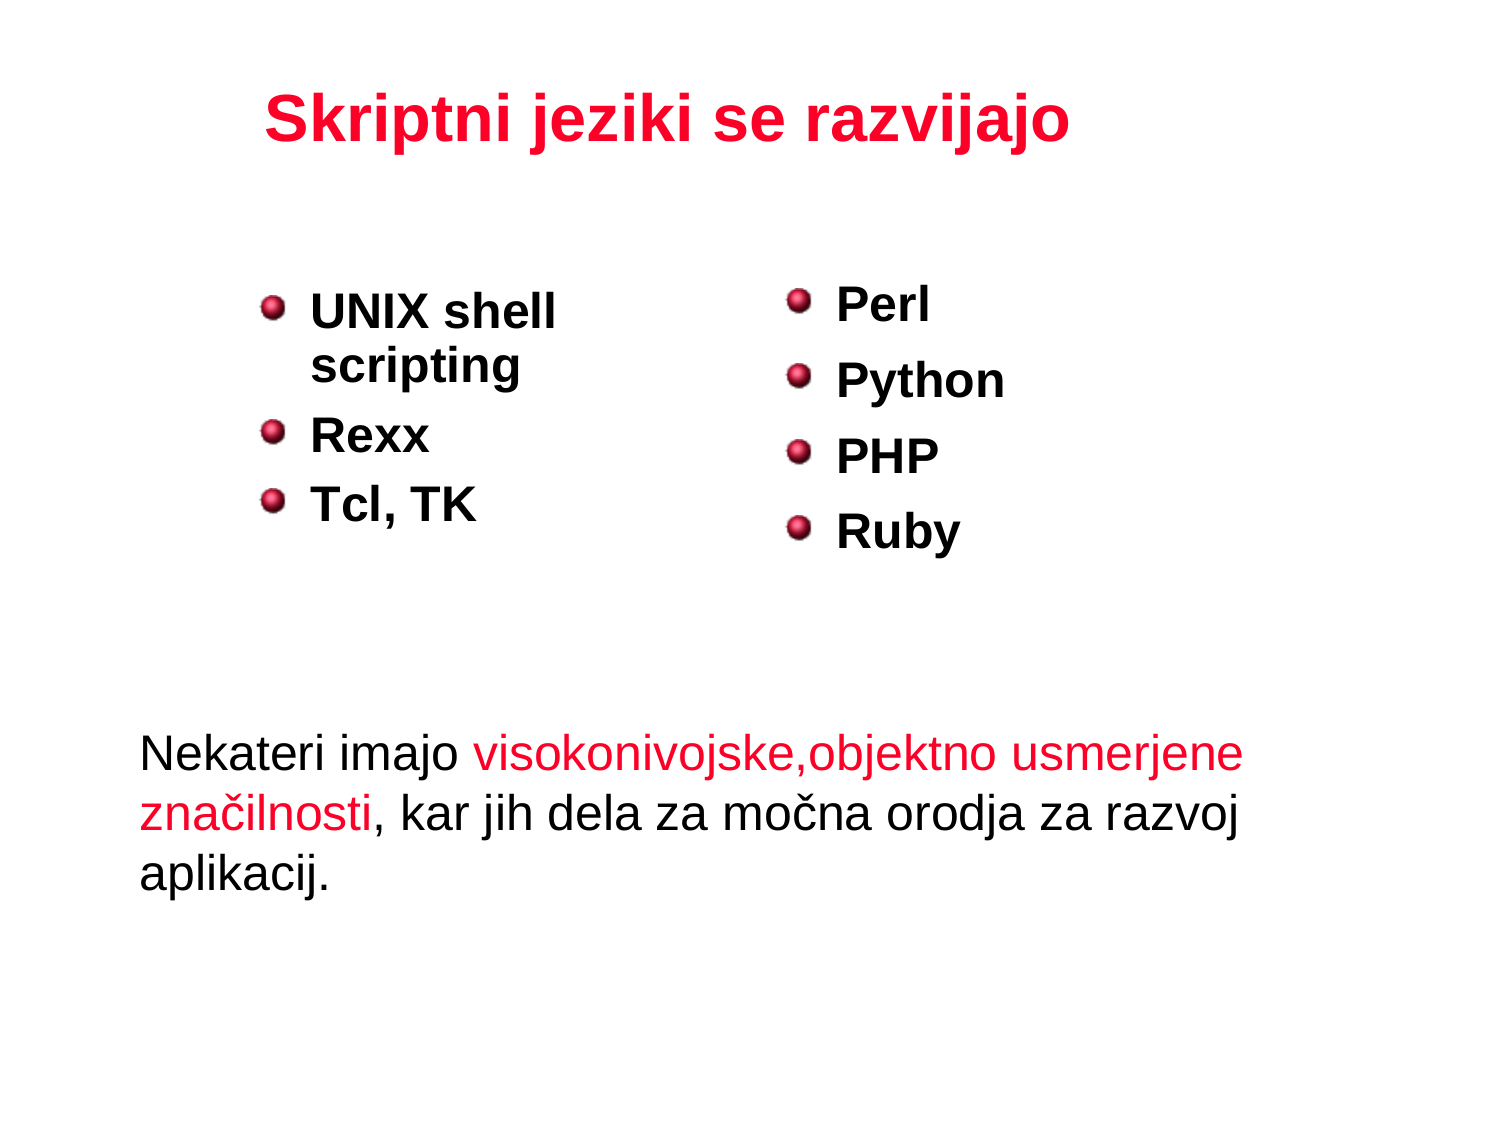

# Skriptni jeziki se razvijajo
Perl
Python
PHP
Ruby
UNIX shell scripting
Rexx
Tcl, TK
Nekateri imajo visokonivojske,objektno usmerjene značilnosti, kar jih dela za močna orodja za razvoj aplikacij.